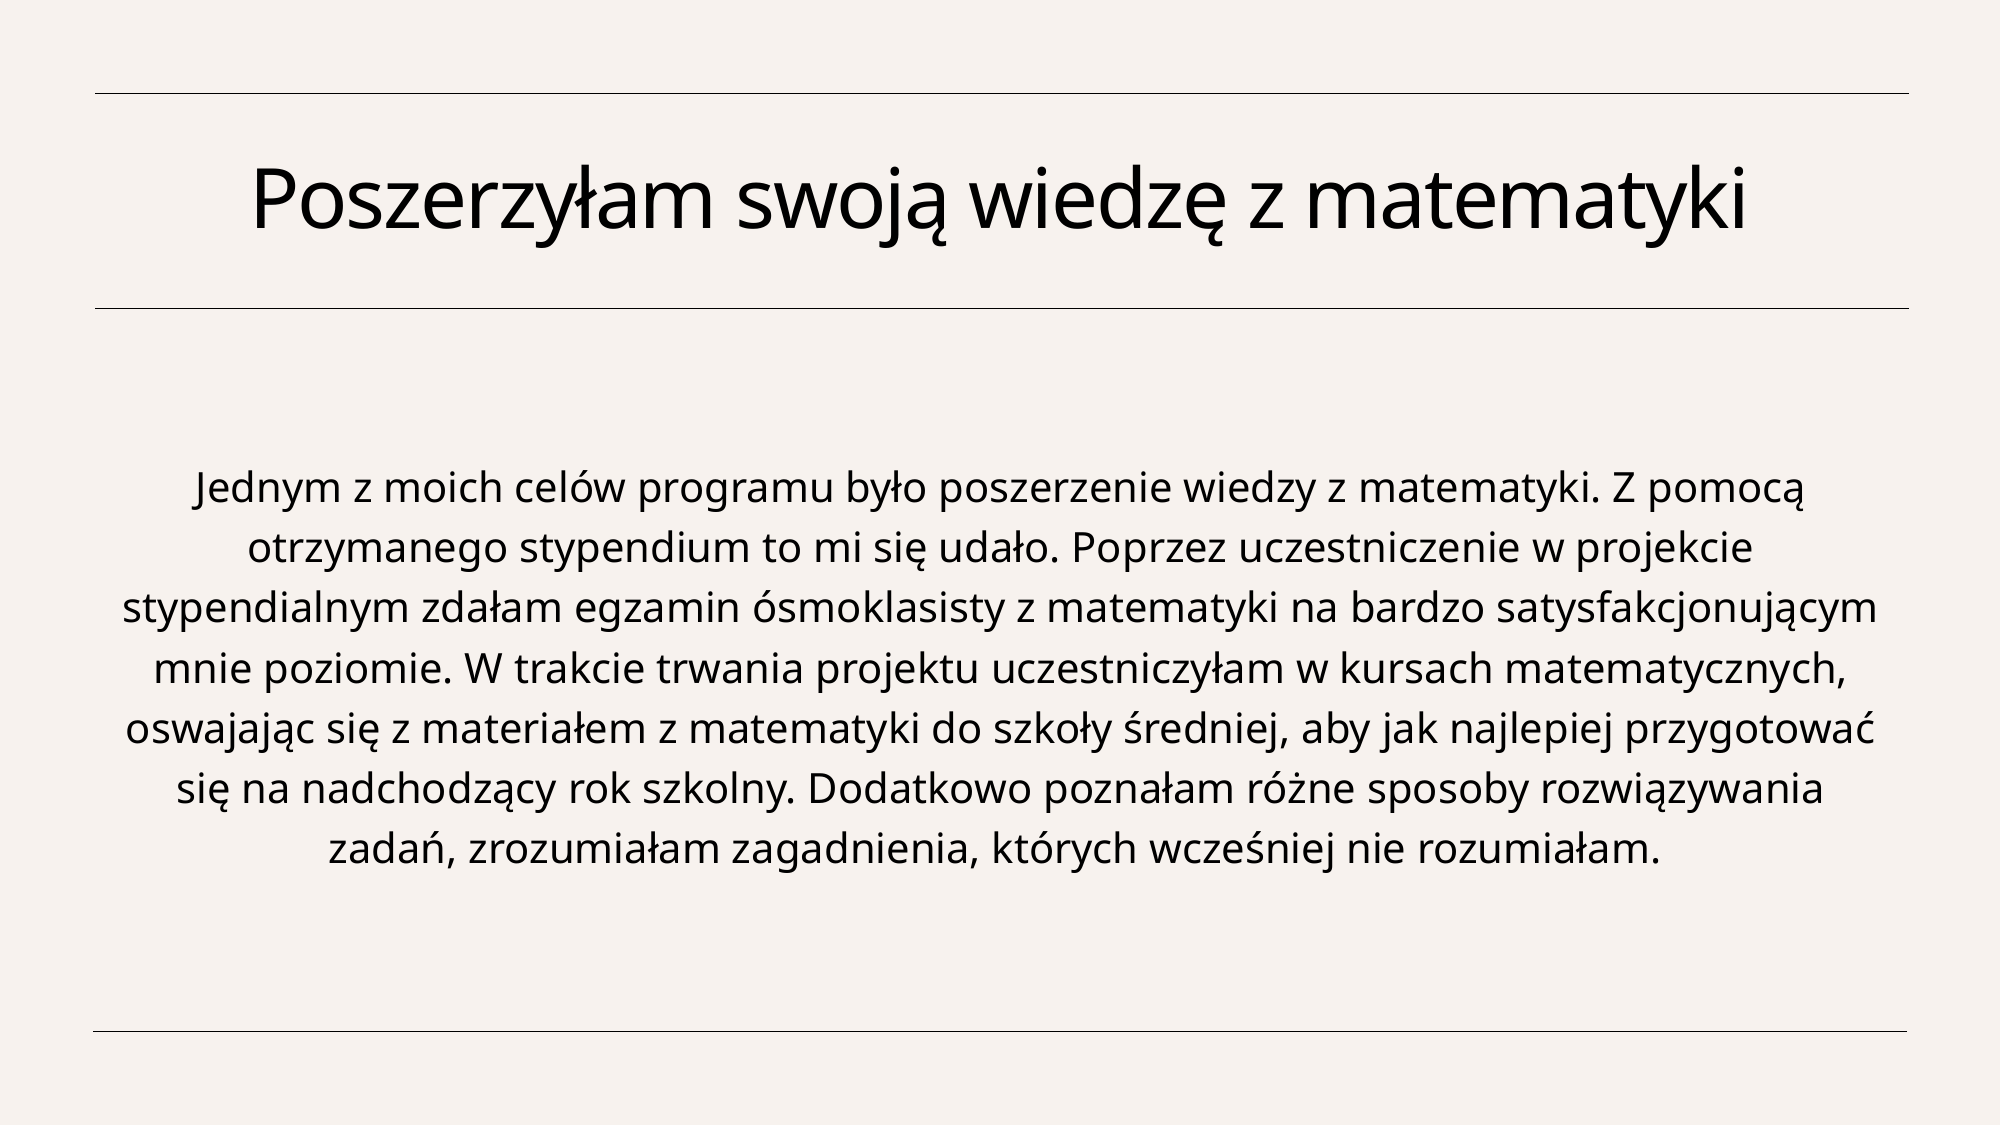

# Poszerzyłam swoją wiedzę z matematyki
Jednym z moich celów programu było poszerzenie wiedzy z matematyki. Z pomocą otrzymanego stypendium to mi się udało. Poprzez uczestniczenie w projekcie stypendialnym zdałam egzamin ósmoklasisty z matematyki na bardzo satysfakcjonującym mnie poziomie. W trakcie trwania projektu uczestniczyłam w kursach matematycznych, oswajając się z materiałem z matematyki do szkoły średniej, aby jak najlepiej przygotować się na nadchodzący rok szkolny. Dodatkowo poznałam różne sposoby rozwiązywania zadań, zrozumiałam zagadnienia, których wcześniej nie rozumiałam.